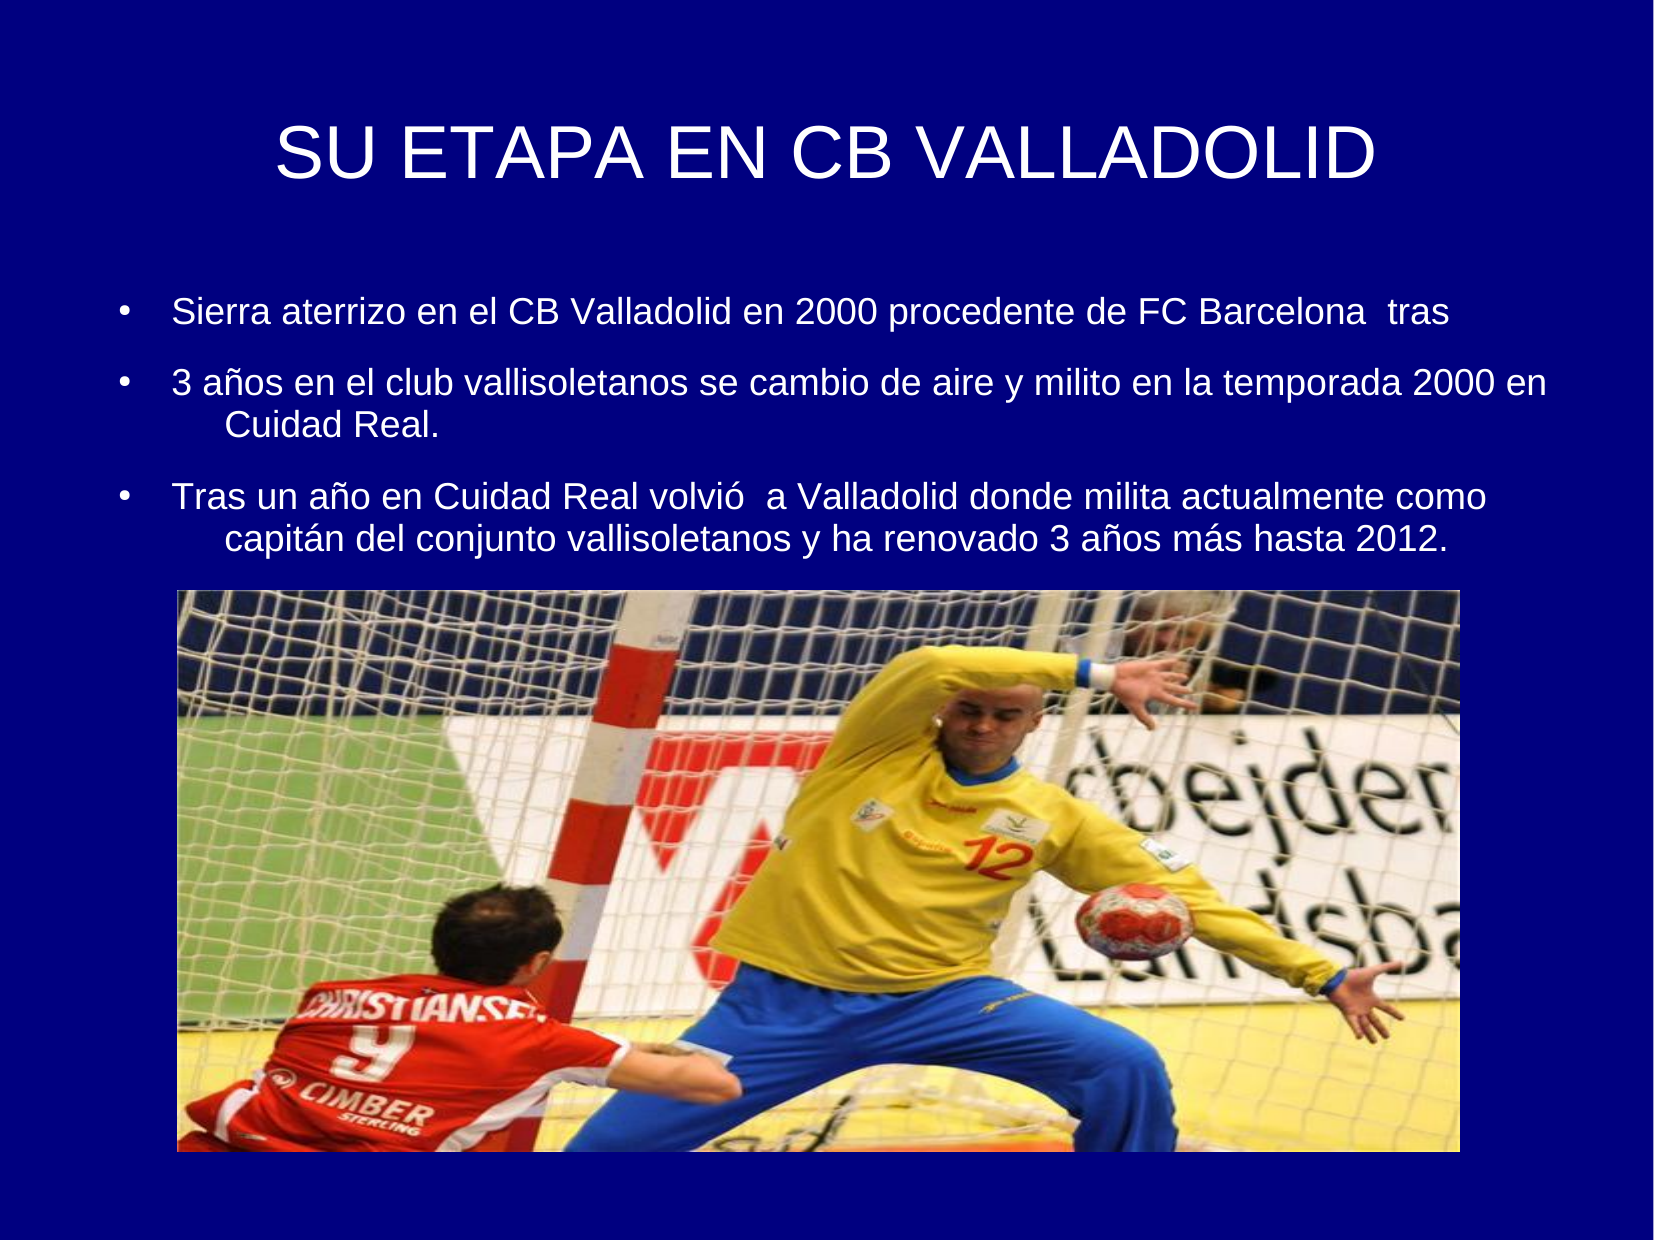

# SU ETAPA EN CB VALLADOLID
Sierra aterrizo en el CB Valladolid en 2000 procedente de FC Barcelona tras
3 años en el club vallisoletanos se cambio de aire y milito en la temporada 2000 en Cuidad Real.
Tras un año en Cuidad Real volvió a Valladolid donde milita actualmente como capitán del conjunto vallisoletanos y ha renovado 3 años más hasta 2012.